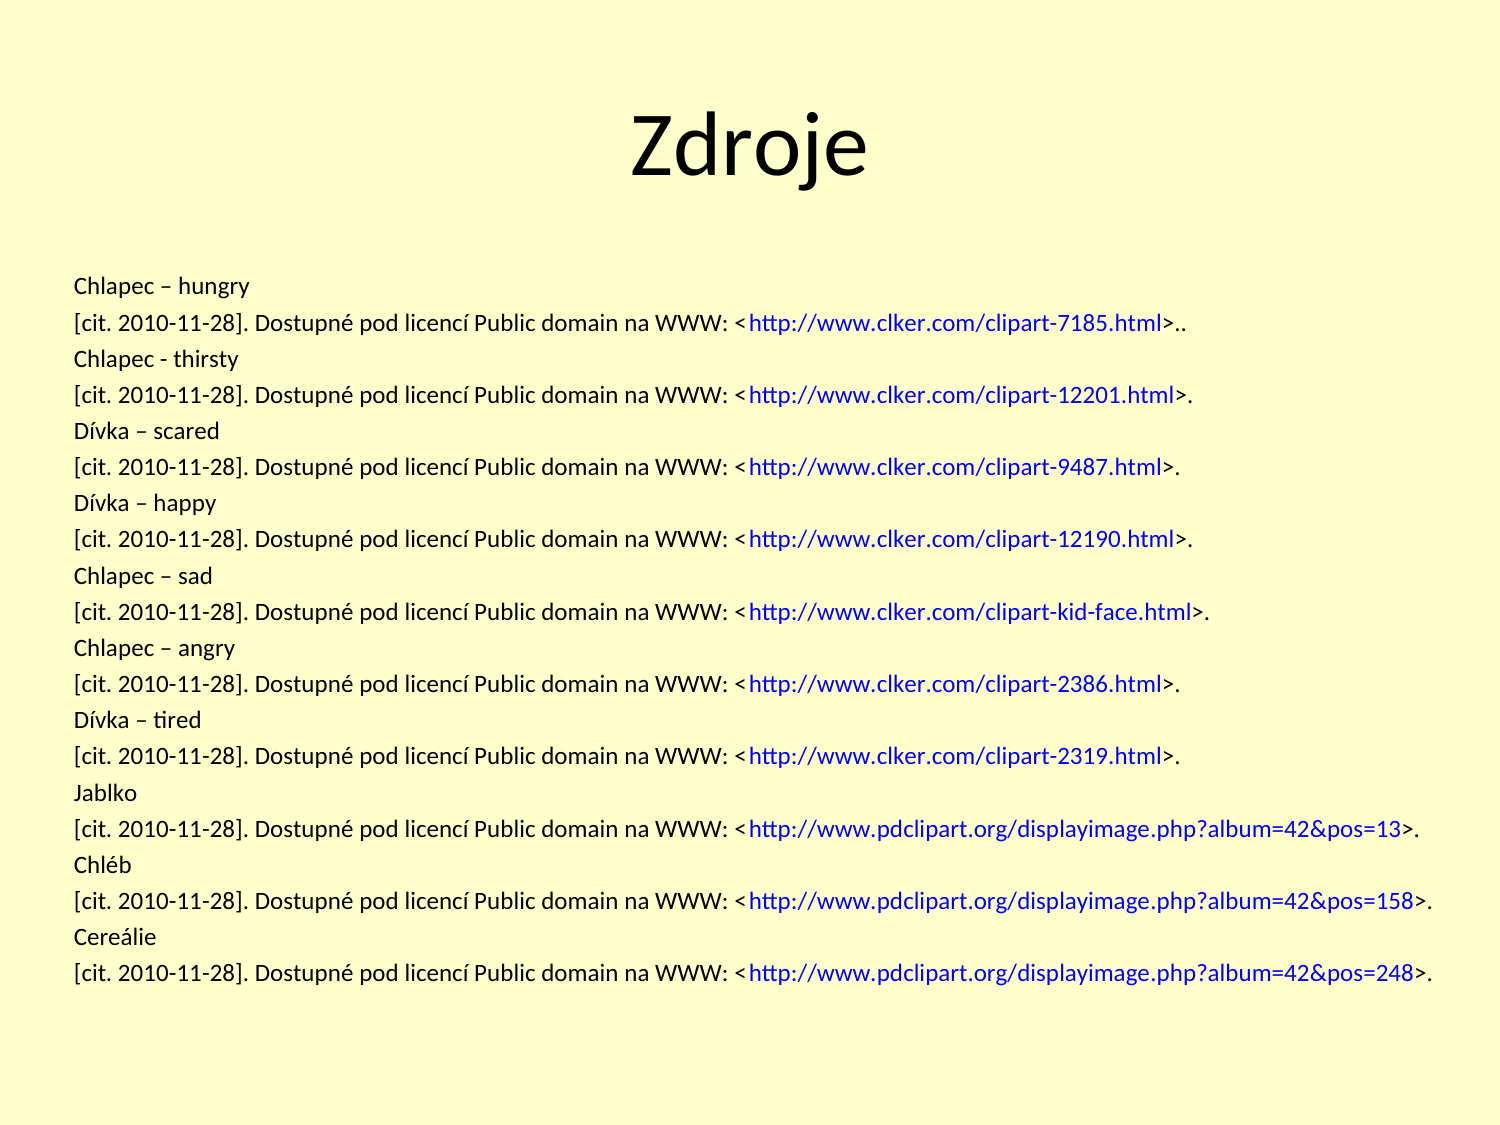

# Zdroje
Chlapec – hungry
[cit. 2010-11-28]. Dostupné pod licencí Public domain na WWW: <http://www.clker.com/clipart-7185.html>..
Chlapec - thirsty
[cit. 2010-11-28]. Dostupné pod licencí Public domain na WWW: <http://www.clker.com/clipart-12201.html>.
Dívka – scared
[cit. 2010-11-28]. Dostupné pod licencí Public domain na WWW: <http://www.clker.com/clipart-9487.html>.
Dívka – happy
[cit. 2010-11-28]. Dostupné pod licencí Public domain na WWW: <http://www.clker.com/clipart-12190.html>.
Chlapec – sad
[cit. 2010-11-28]. Dostupné pod licencí Public domain na WWW: <http://www.clker.com/clipart-kid-face.html>.
Chlapec – angry
[cit. 2010-11-28]. Dostupné pod licencí Public domain na WWW: <http://www.clker.com/clipart-2386.html>.
Dívka – tired
[cit. 2010-11-28]. Dostupné pod licencí Public domain na WWW: <http://www.clker.com/clipart-2319.html>.
Jablko
[cit. 2010-11-28]. Dostupné pod licencí Public domain na WWW: <http://www.pdclipart.org/displayimage.php?album=42&pos=13>.
Chléb
[cit. 2010-11-28]. Dostupné pod licencí Public domain na WWW: <http://www.pdclipart.org/displayimage.php?album=42&pos=158>.
Cereálie
[cit. 2010-11-28]. Dostupné pod licencí Public domain na WWW: <http://www.pdclipart.org/displayimage.php?album=42&pos=248>.